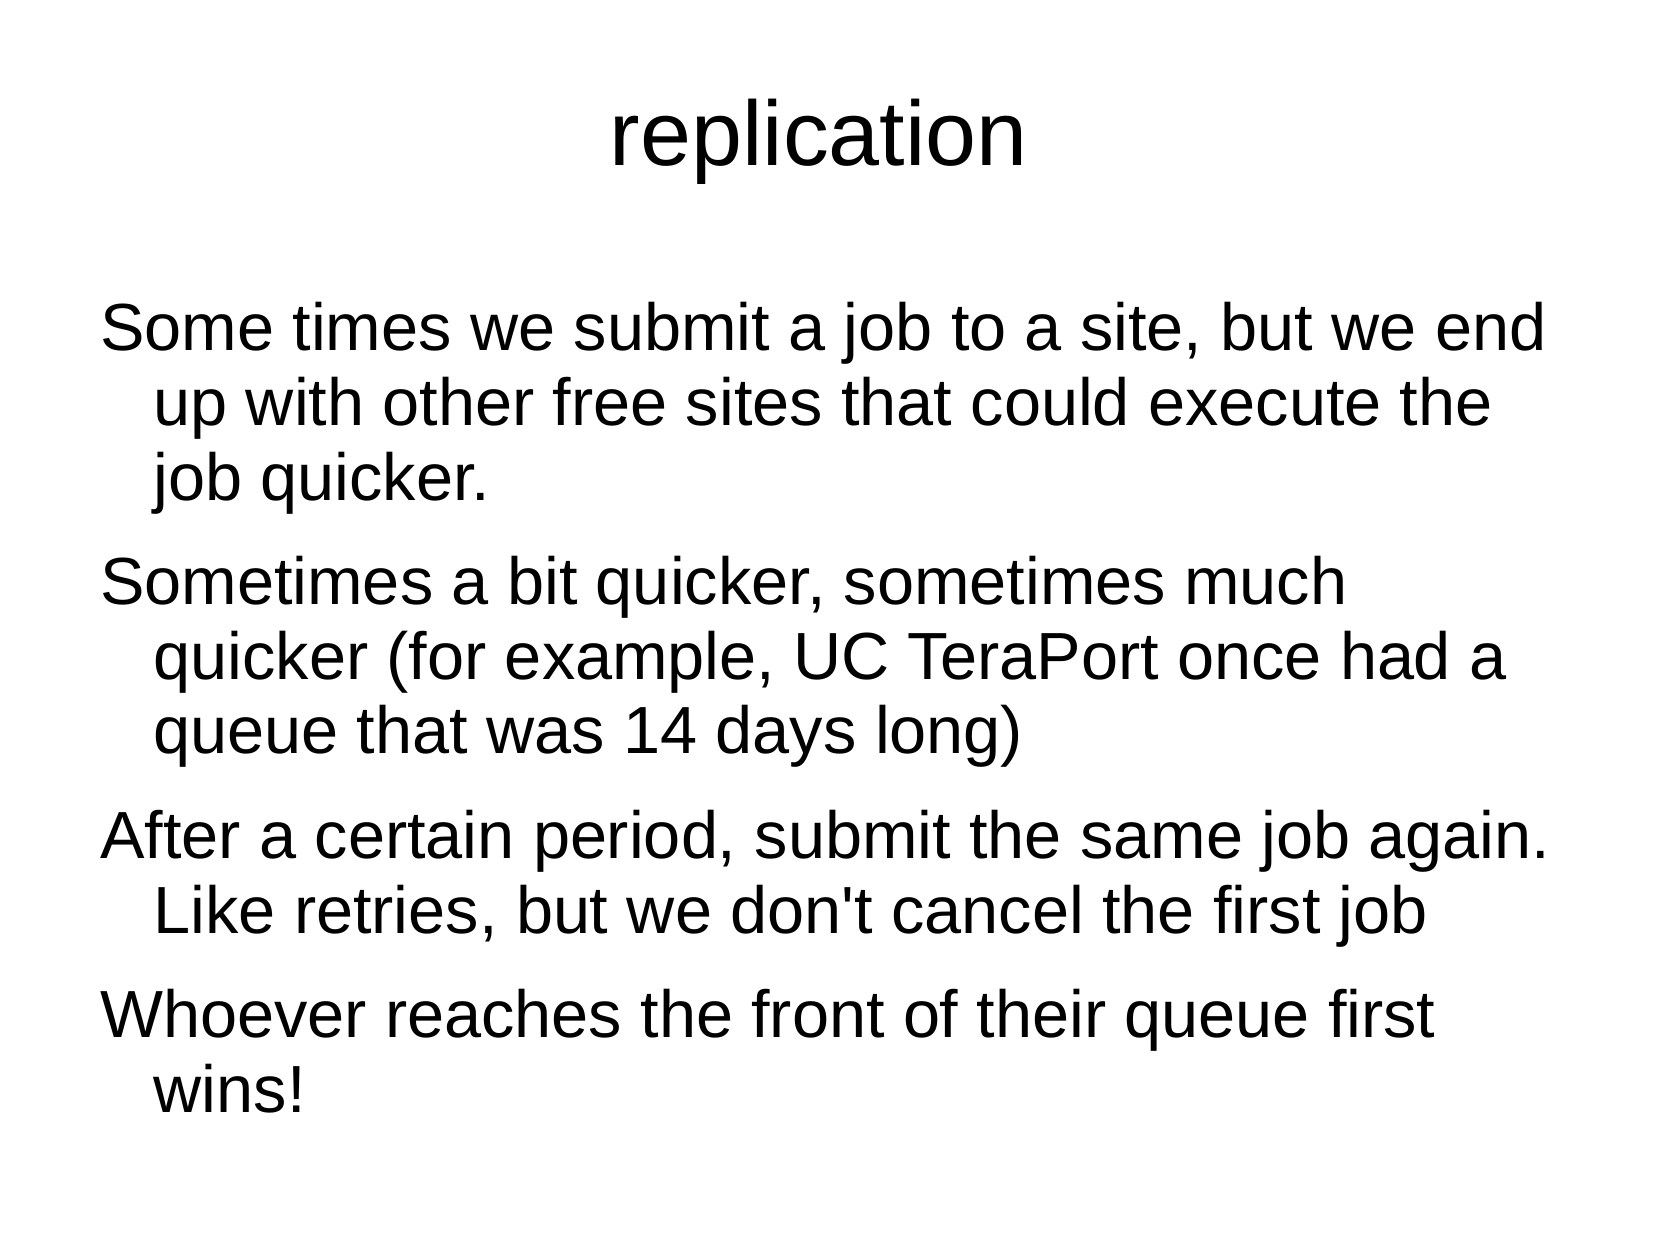

# replication
Some times we submit a job to a site, but we end up with other free sites that could execute the job quicker.
Sometimes a bit quicker, sometimes much quicker (for example, UC TeraPort once had a queue that was 14 days long)
After a certain period, submit the same job again. Like retries, but we don't cancel the first job
Whoever reaches the front of their queue first wins!